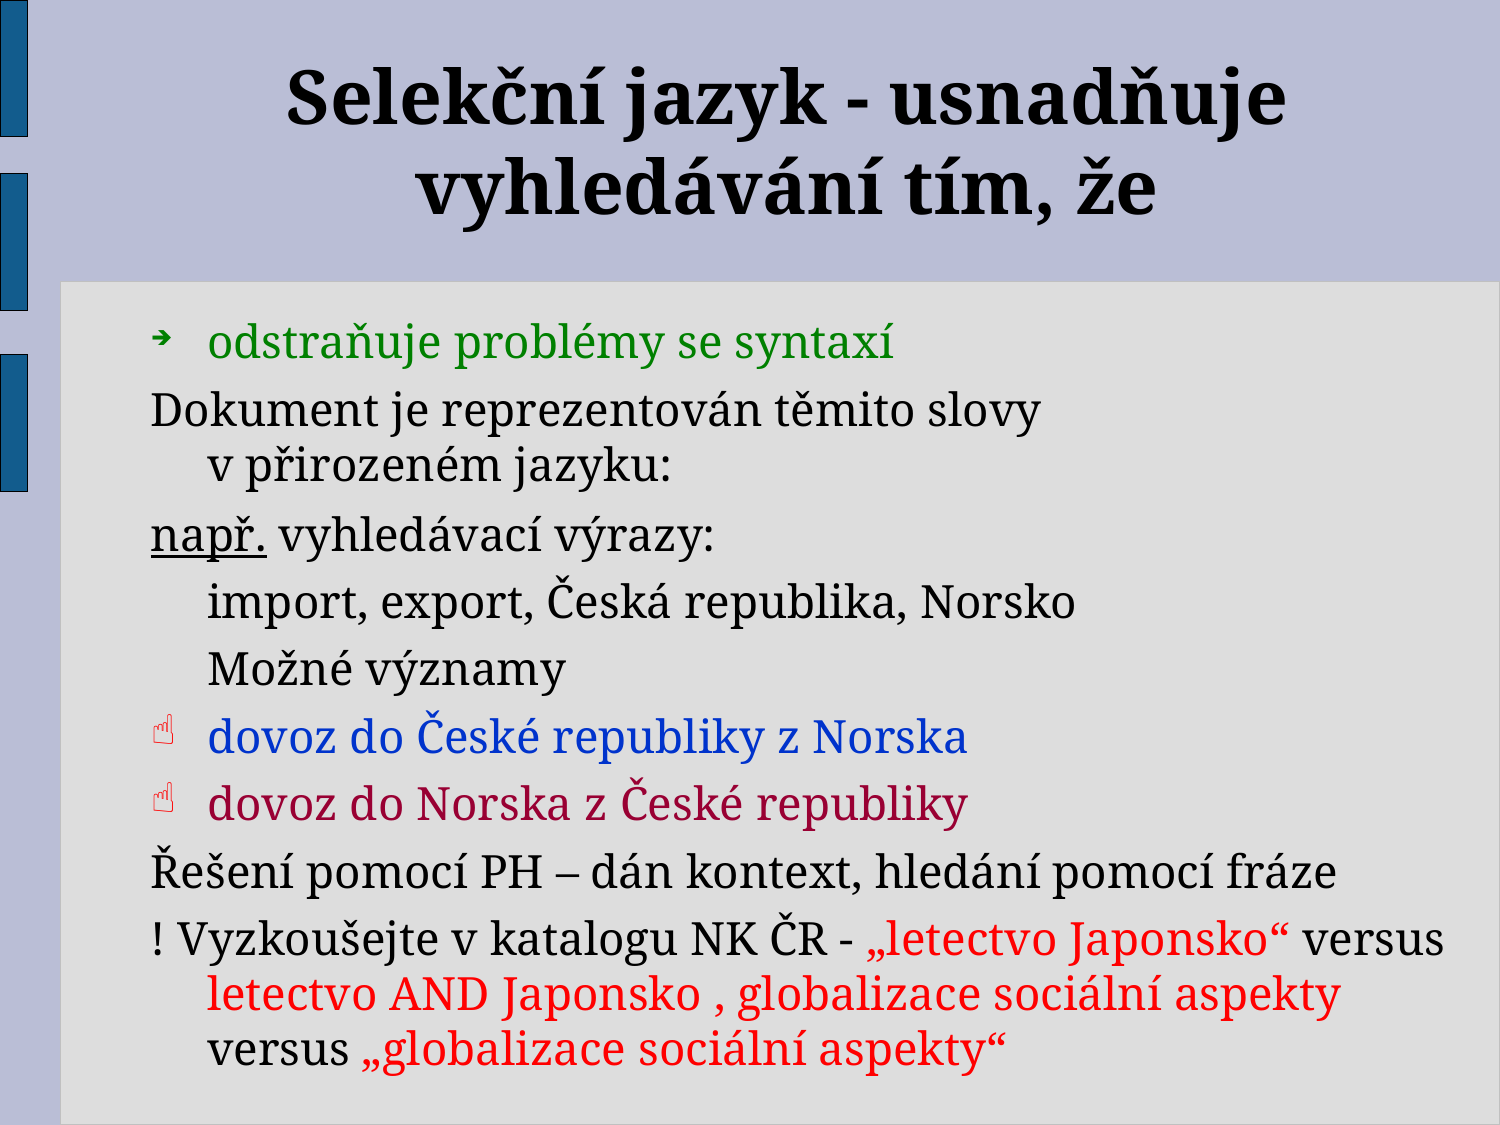

# Selekční jazyk - usnadňuje vyhledávání tím, že
odstraňuje problémy se syntaxí
Dokument je reprezentován těmito slovy
v přirozeném jazyku:
např. vyhledávací výrazy:
import, export, Česká republika, Norsko
Možné významy
dovoz do České republiky z Norska
dovoz do Norska z České republiky
Řešení pomocí PH – dán kontext, hledání pomocí fráze
! Vyzkoušejte v katalogu NK ČR - „letectvo Japonsko“ versus letectvo AND Japonsko , globalizace sociální aspekty versus „globalizace sociální aspekty“